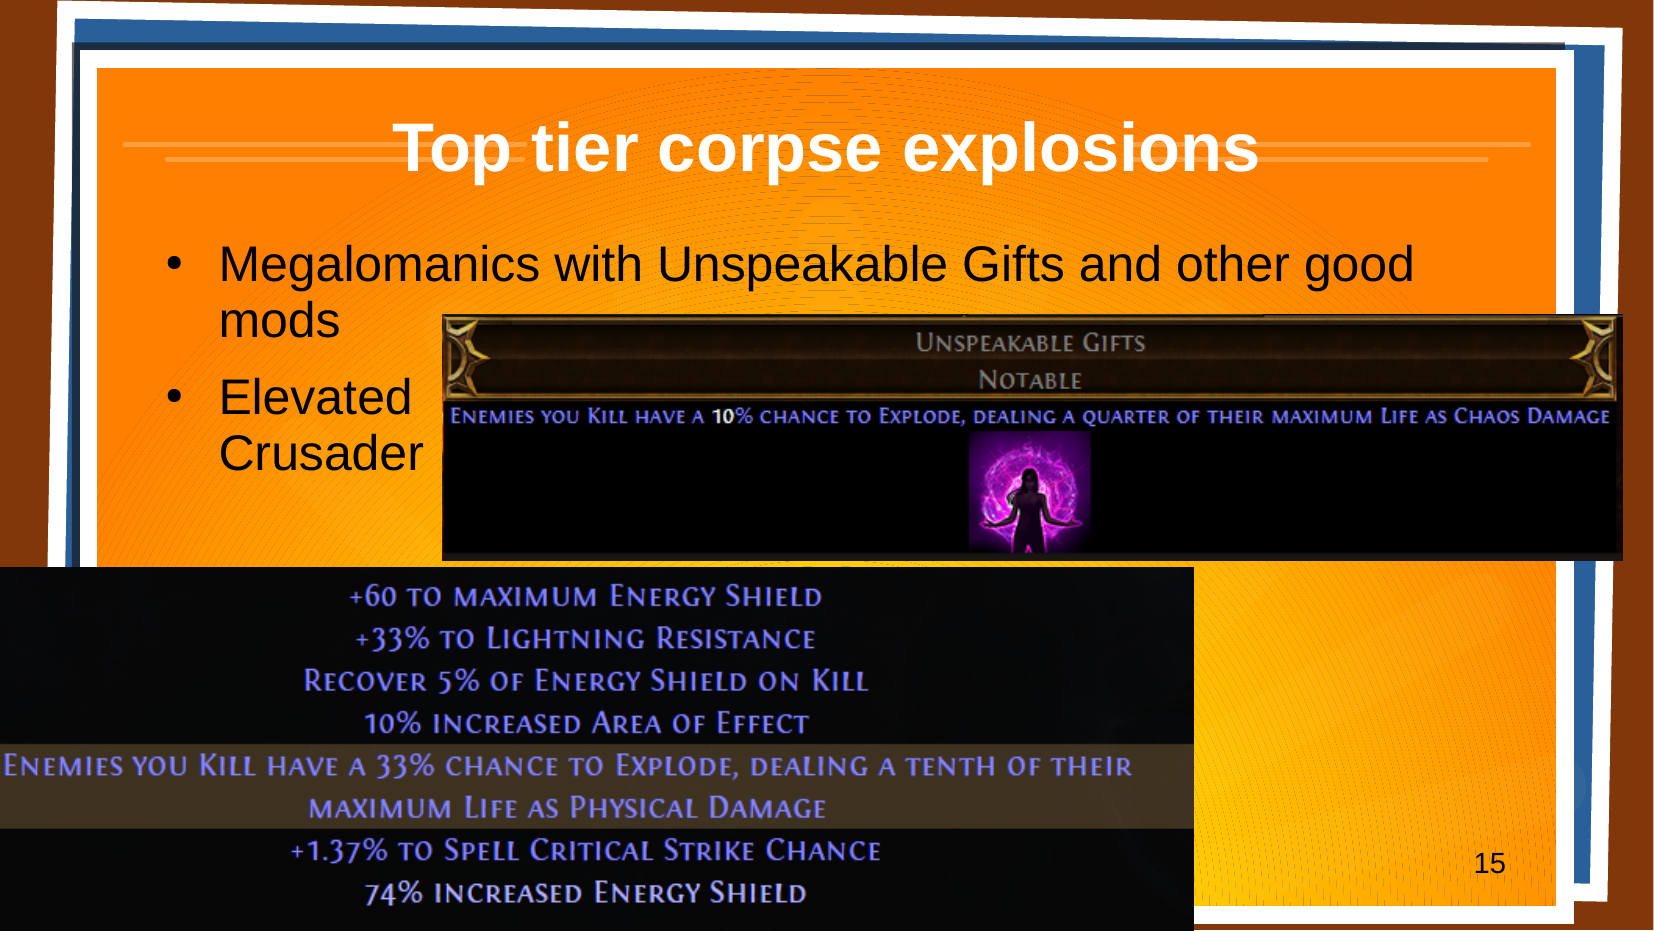

# Top tier corpse explosions
Megalomanics with Unspeakable Gifts and other good mods
Elevated Crusader
15